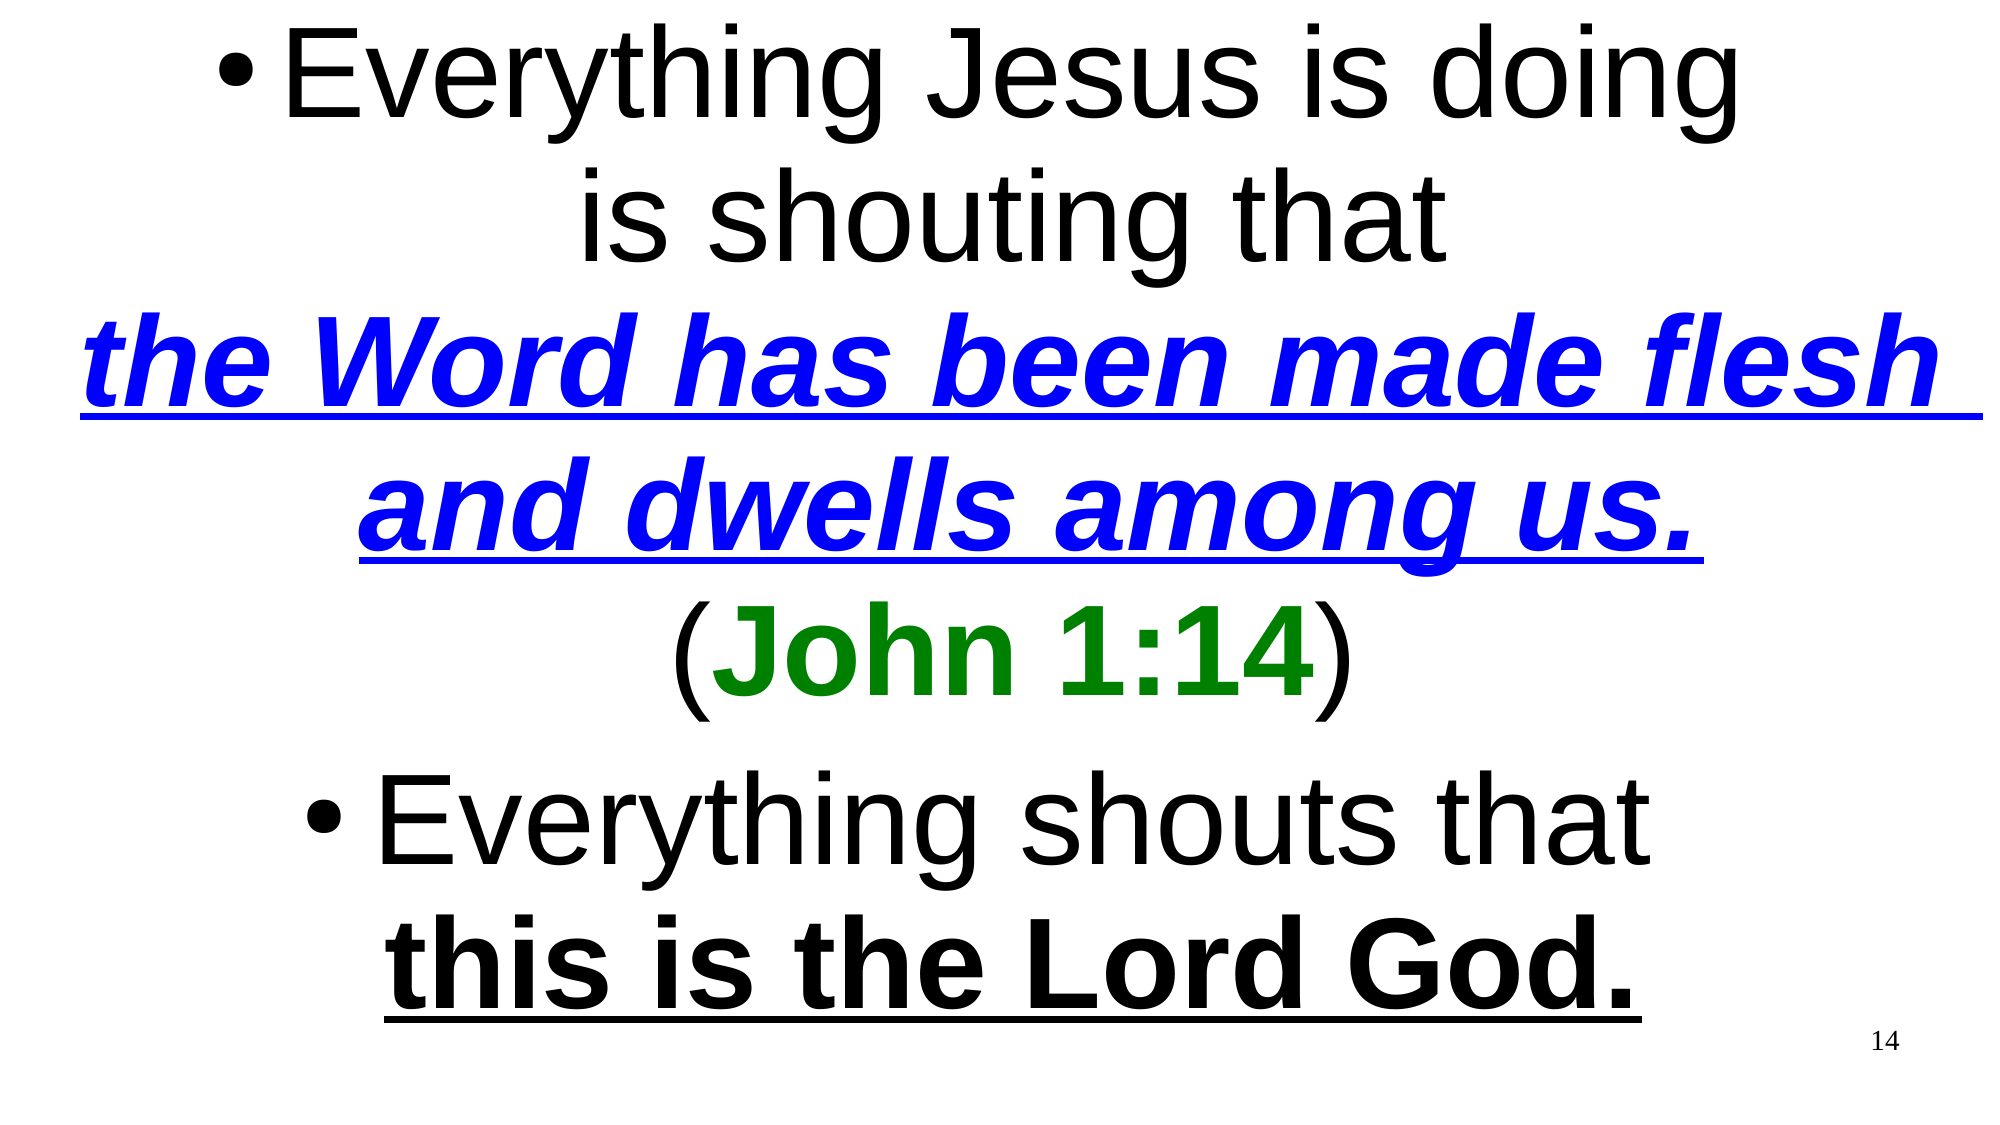

# Everything Jesus is doing is shouting that the Word has been made flesh and dwells among us. (John 1:14)
Everything shouts that 
this is the Lord God.
14